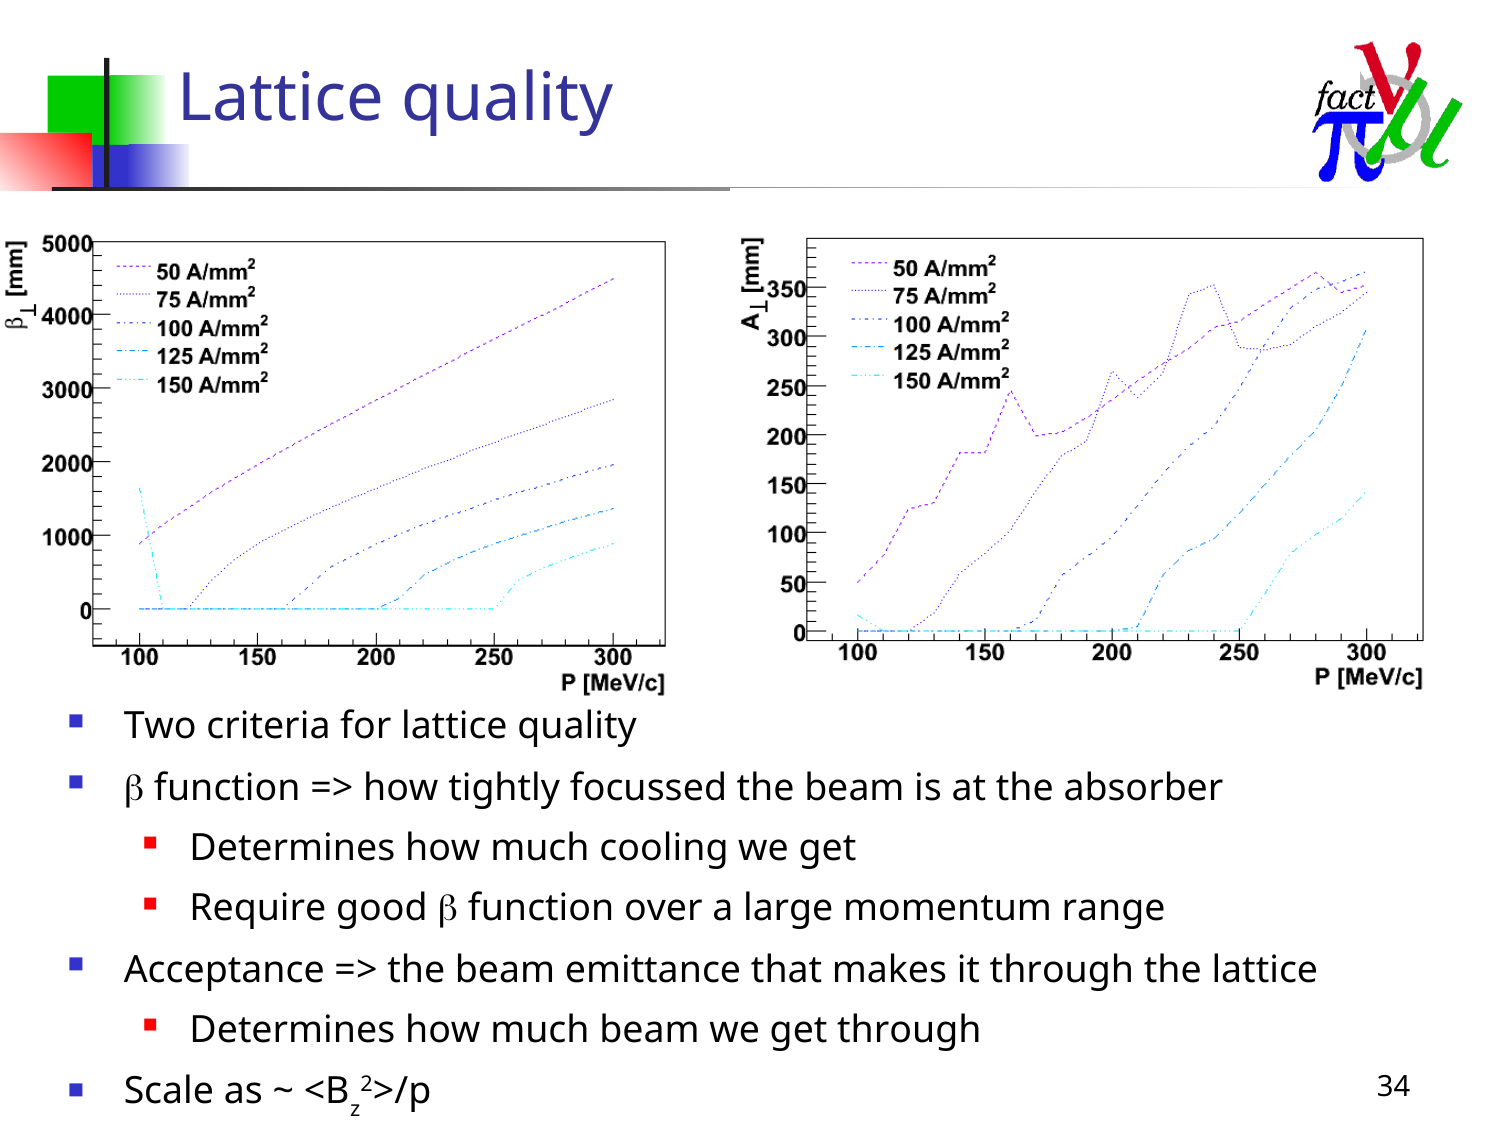

# Lattice quality
Two criteria for lattice quality
b function => how tightly focussed the beam is at the absorber
Determines how much cooling we get
Require good b function over a large momentum range
Acceptance => the beam emittance that makes it through the lattice
Determines how much beam we get through
Scale as ~ <Bz2>/p
34